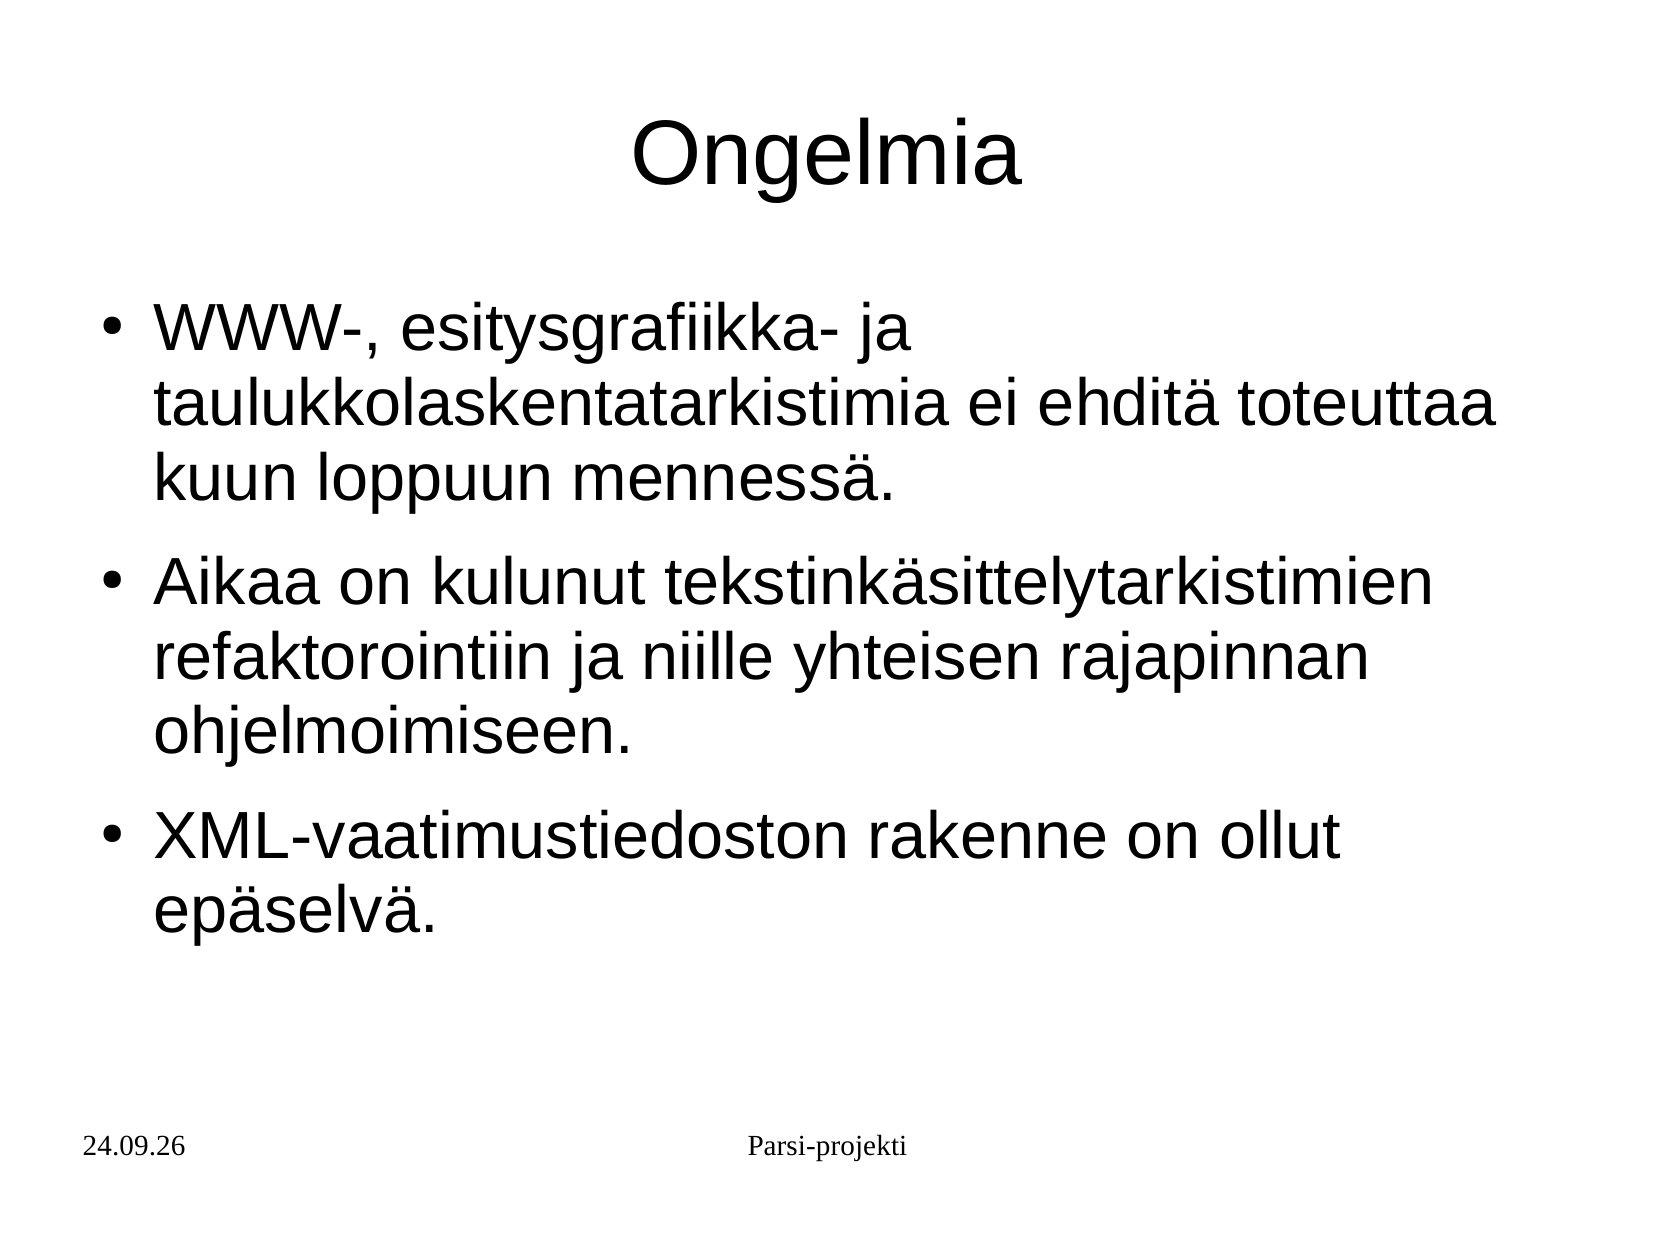

# Ongelmia
WWW-, esitysgrafiikka- ja taulukkolaskentatarkistimia ei ehditä toteuttaa kuun loppuun mennessä.
Aikaa on kulunut tekstinkäsittelytarkistimien refaktorointiin ja niille yhteisen rajapinnan ohjelmoimiseen.
XML-vaatimustiedoston rakenne on ollut epäselvä.
Parsi-projekti